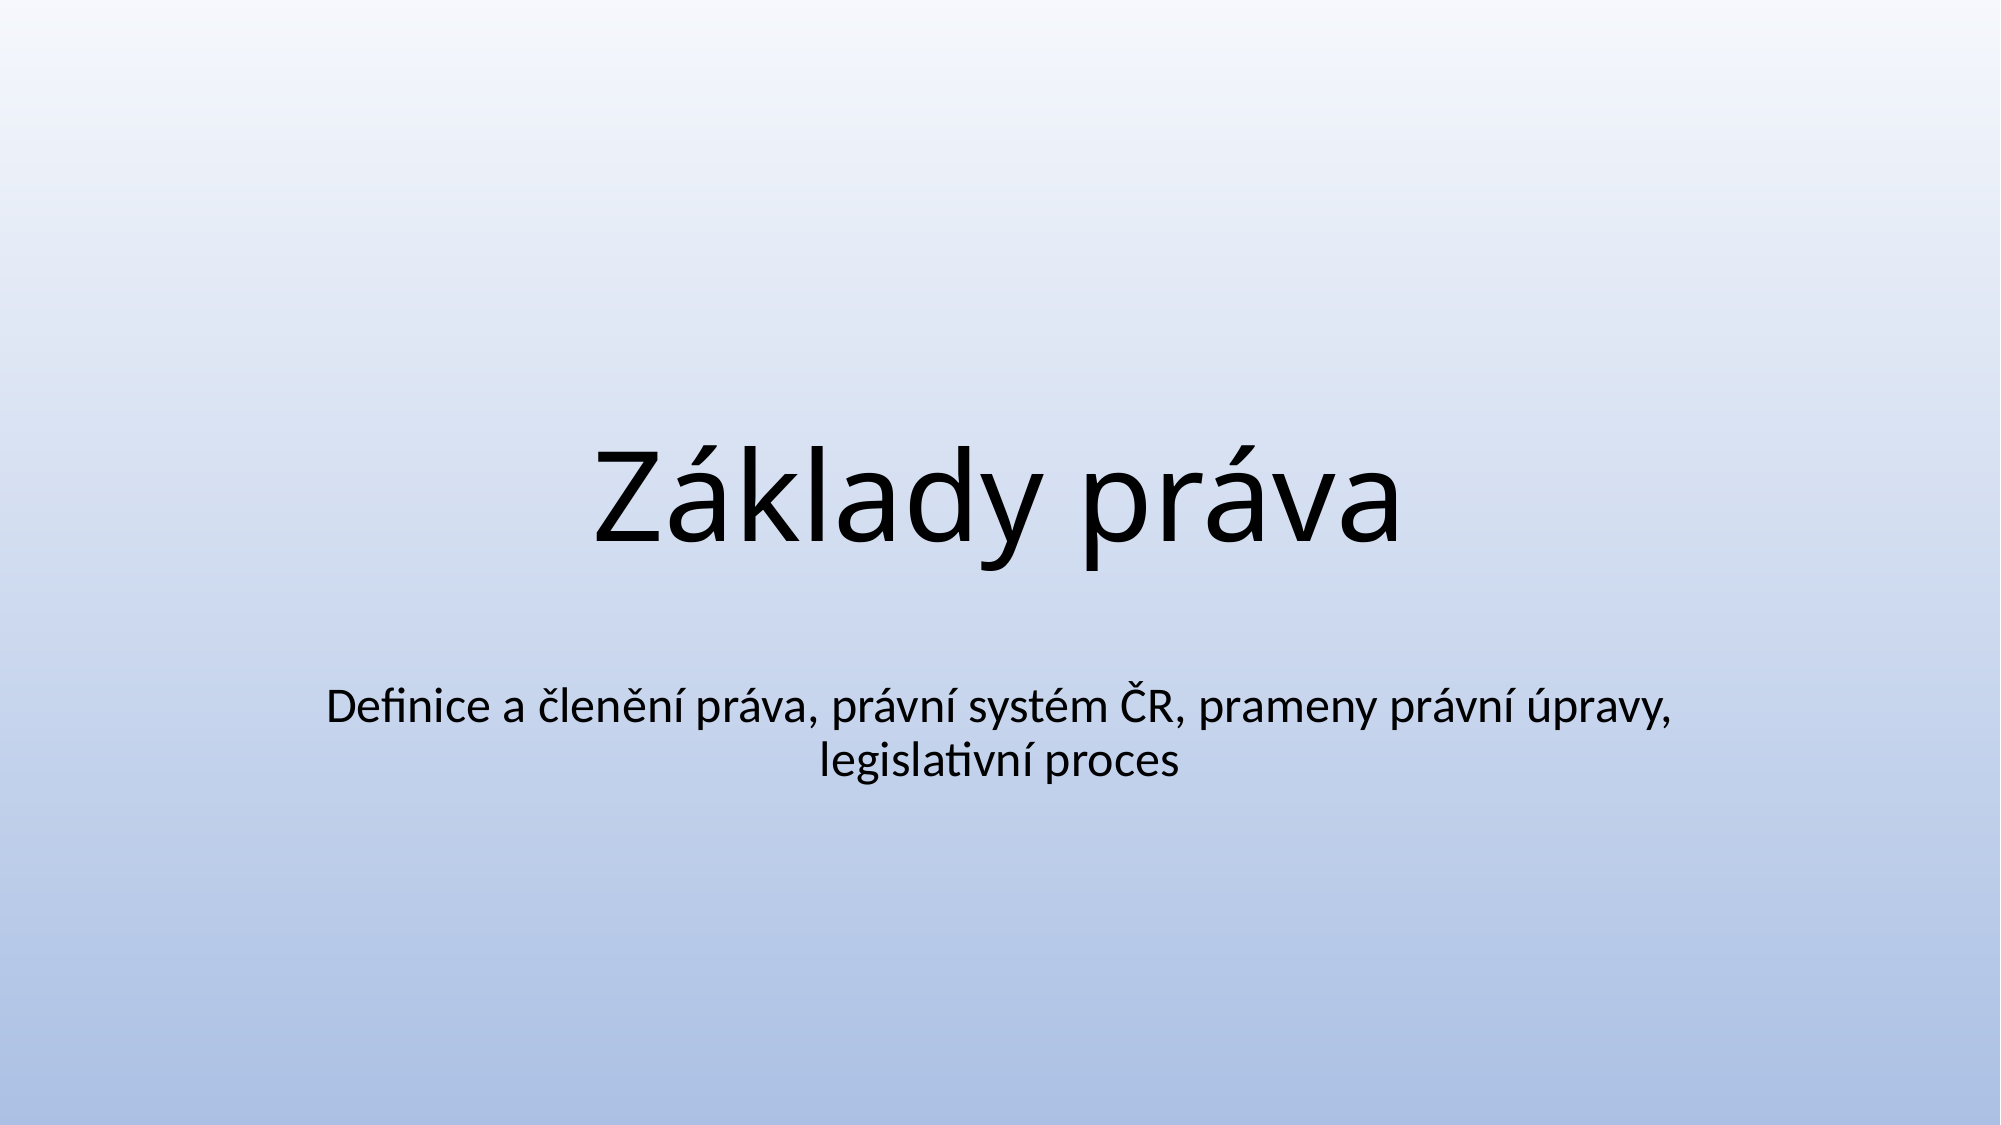

# Základy práva
Definice a členění práva, právní systém ČR, prameny právní úpravy, legislativní proces